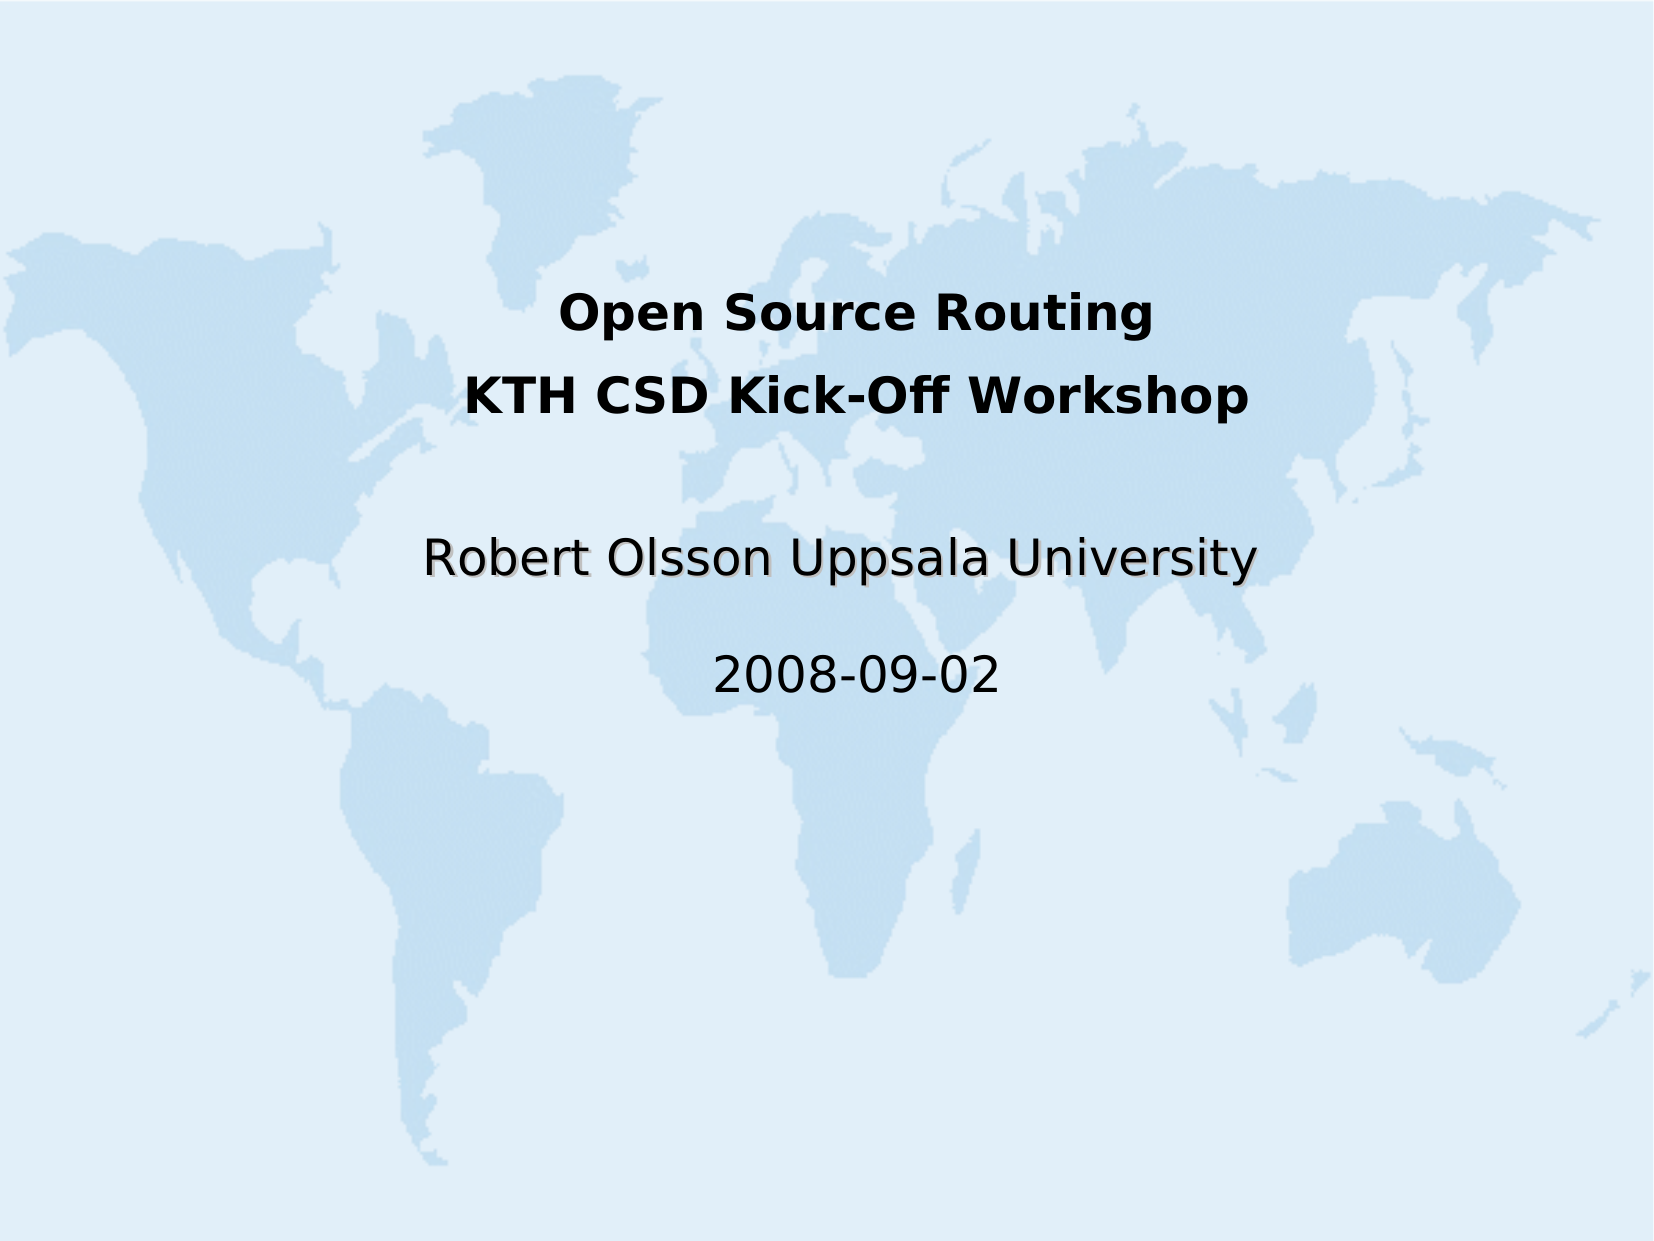

#
Open Source Routing
KTH CSD Kick-Off Workshop
Robert Olsson Uppsala University
2008-09-02